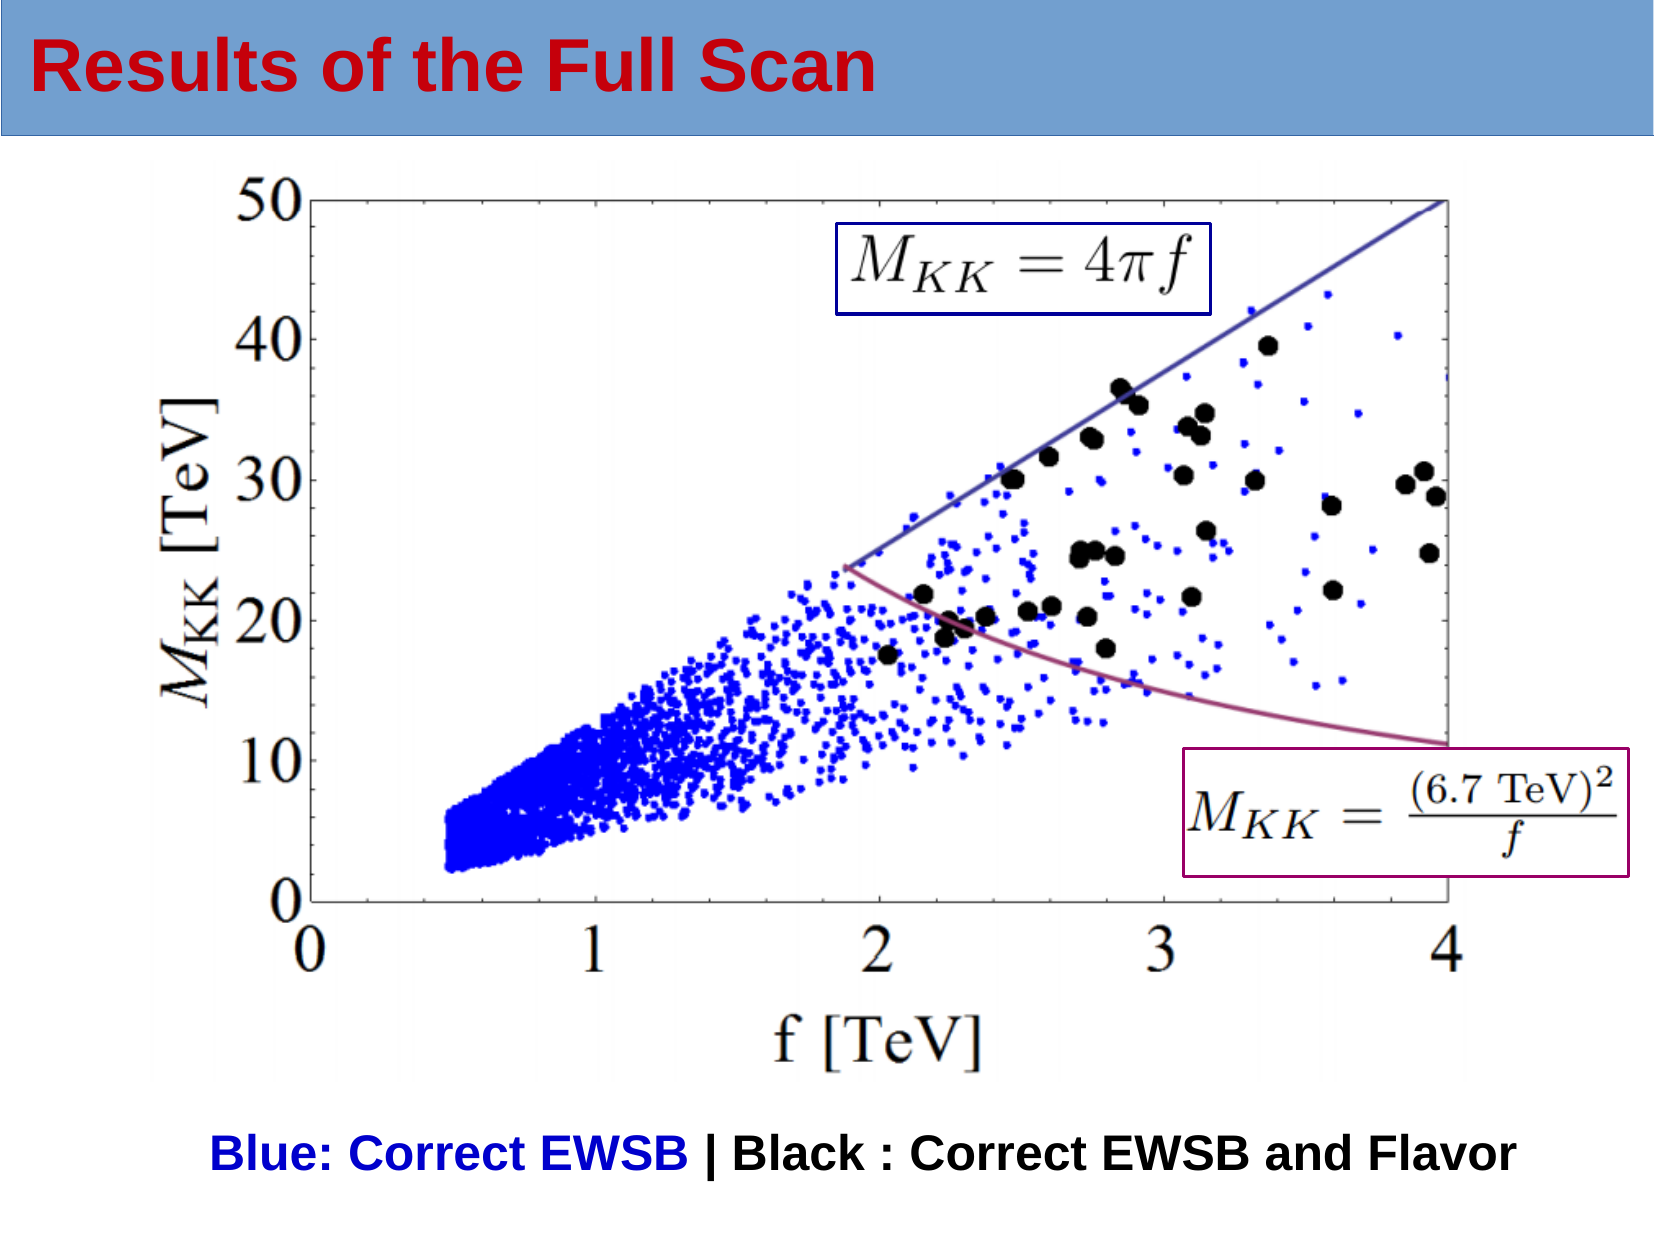

# Results of the Full Scan
Blue: Correct EWSB | Black : Correct EWSB and Flavor